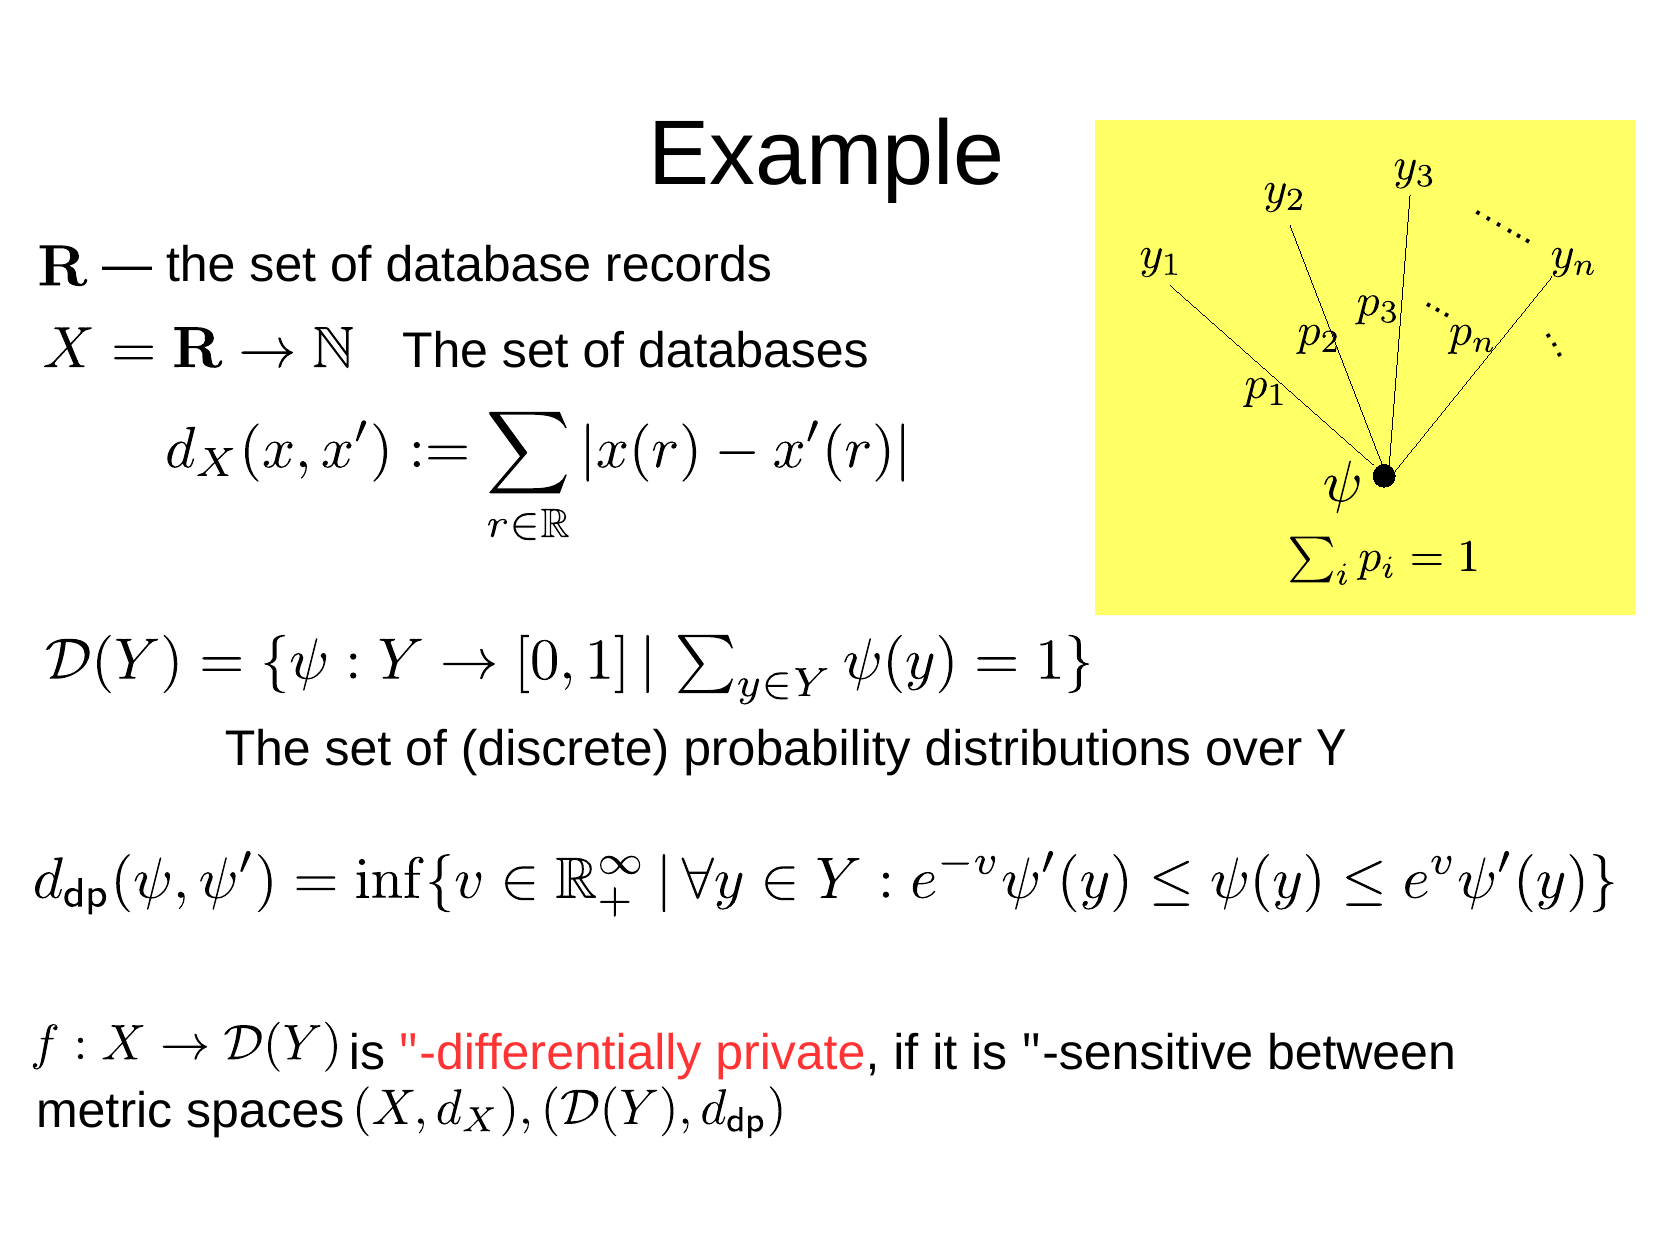

# Example
…...
— the set of database records
...
The set of databases
...
The set of (discrete) probability distributions over Y
is "-differentially private, if it is "-sensitive between
metric spaces